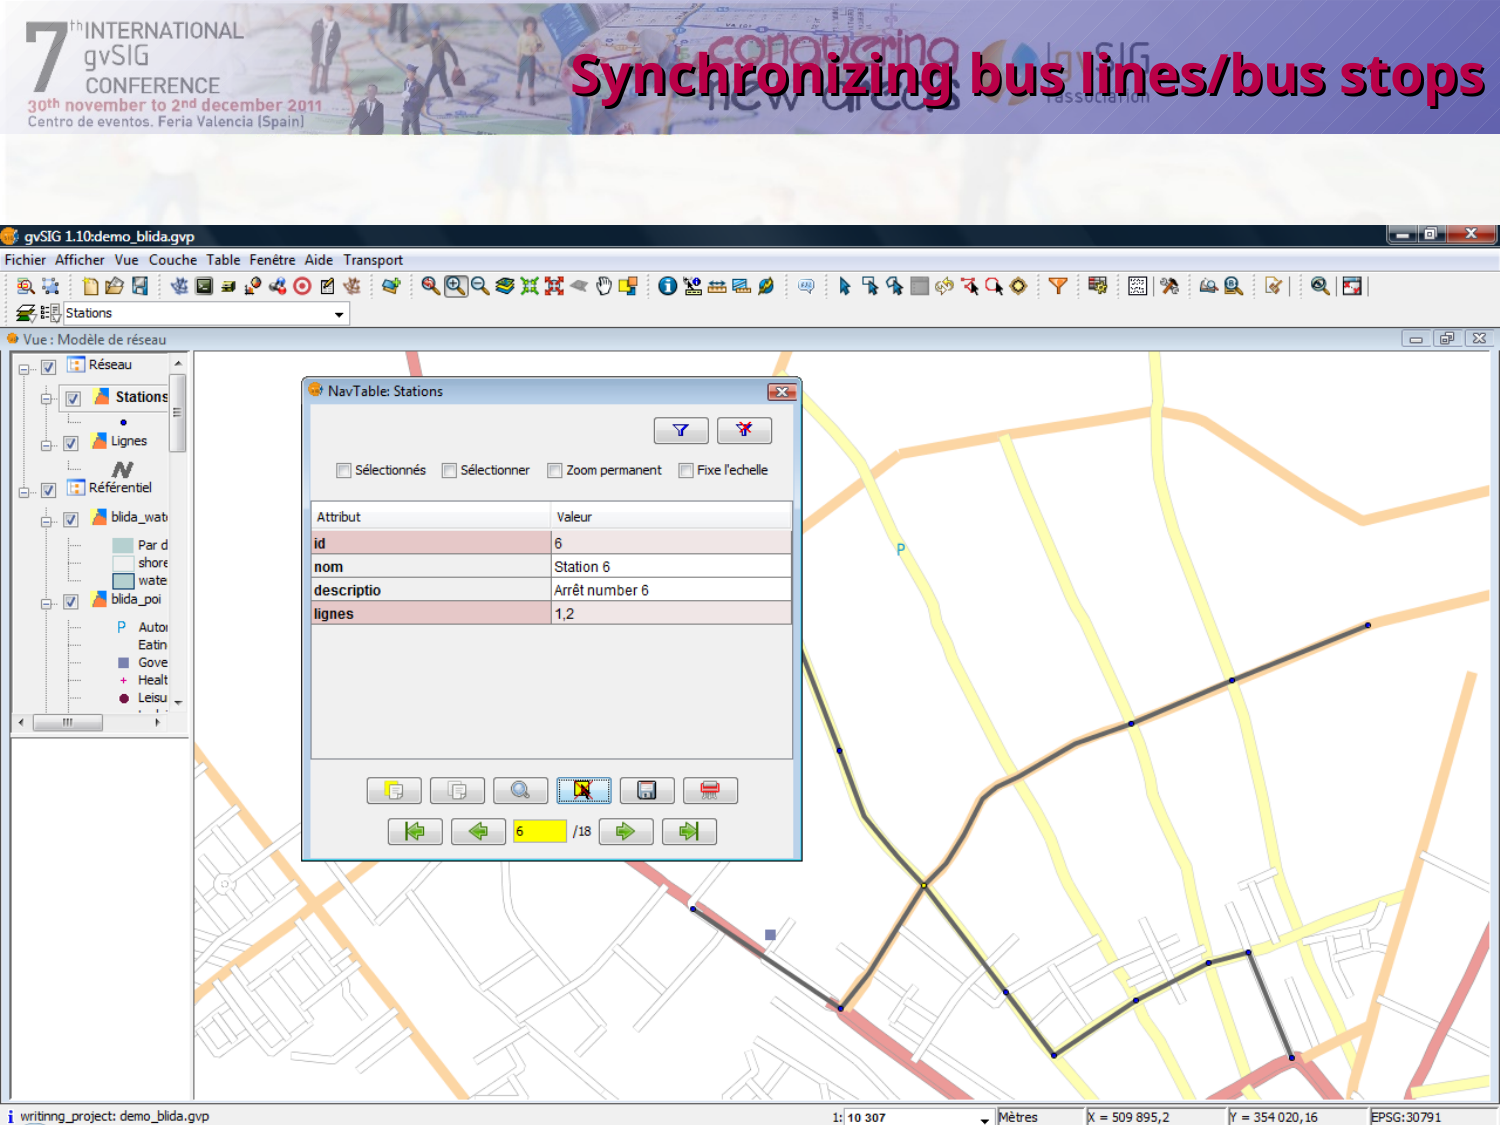

Synchronizing bus lines/bus stops
#
GvSIG to help network bus management
30